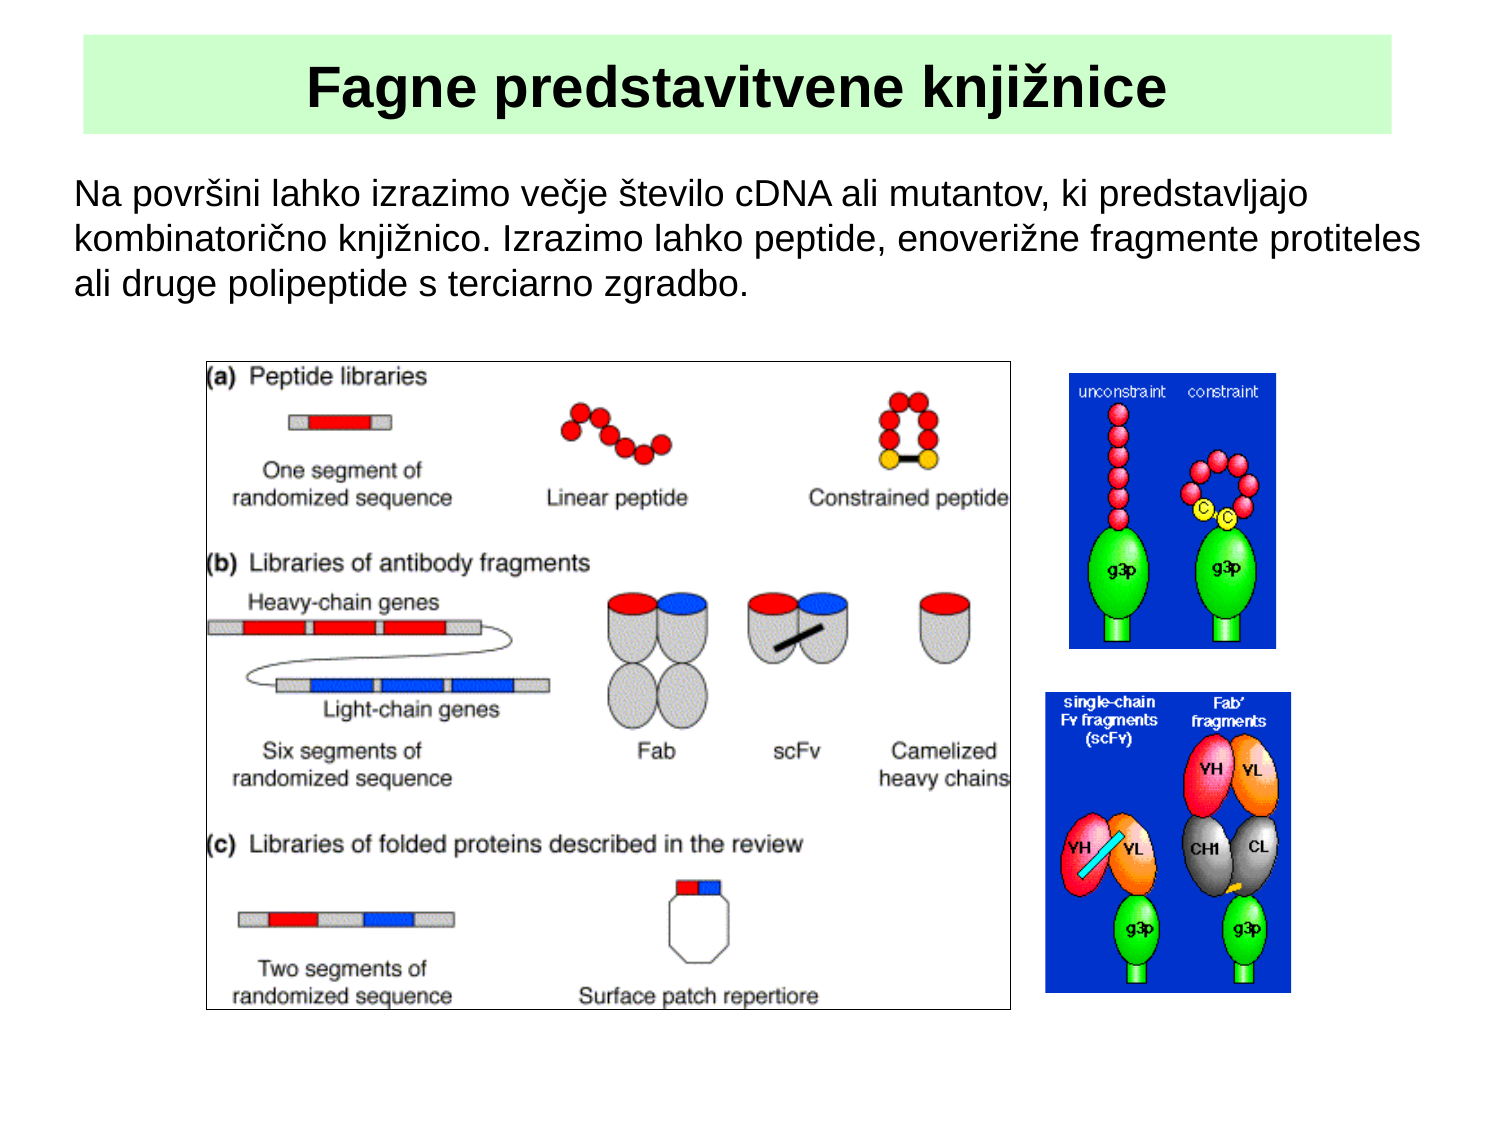

# Fagne predstavitvene knjižnice
Na površini lahko izrazimo večje število cDNA ali mutantov, ki predstavljajo kombinatorično knjižnico. Izrazimo lahko peptide, enoverižne fragmente protiteles ali druge polipeptide s terciarno zgradbo.